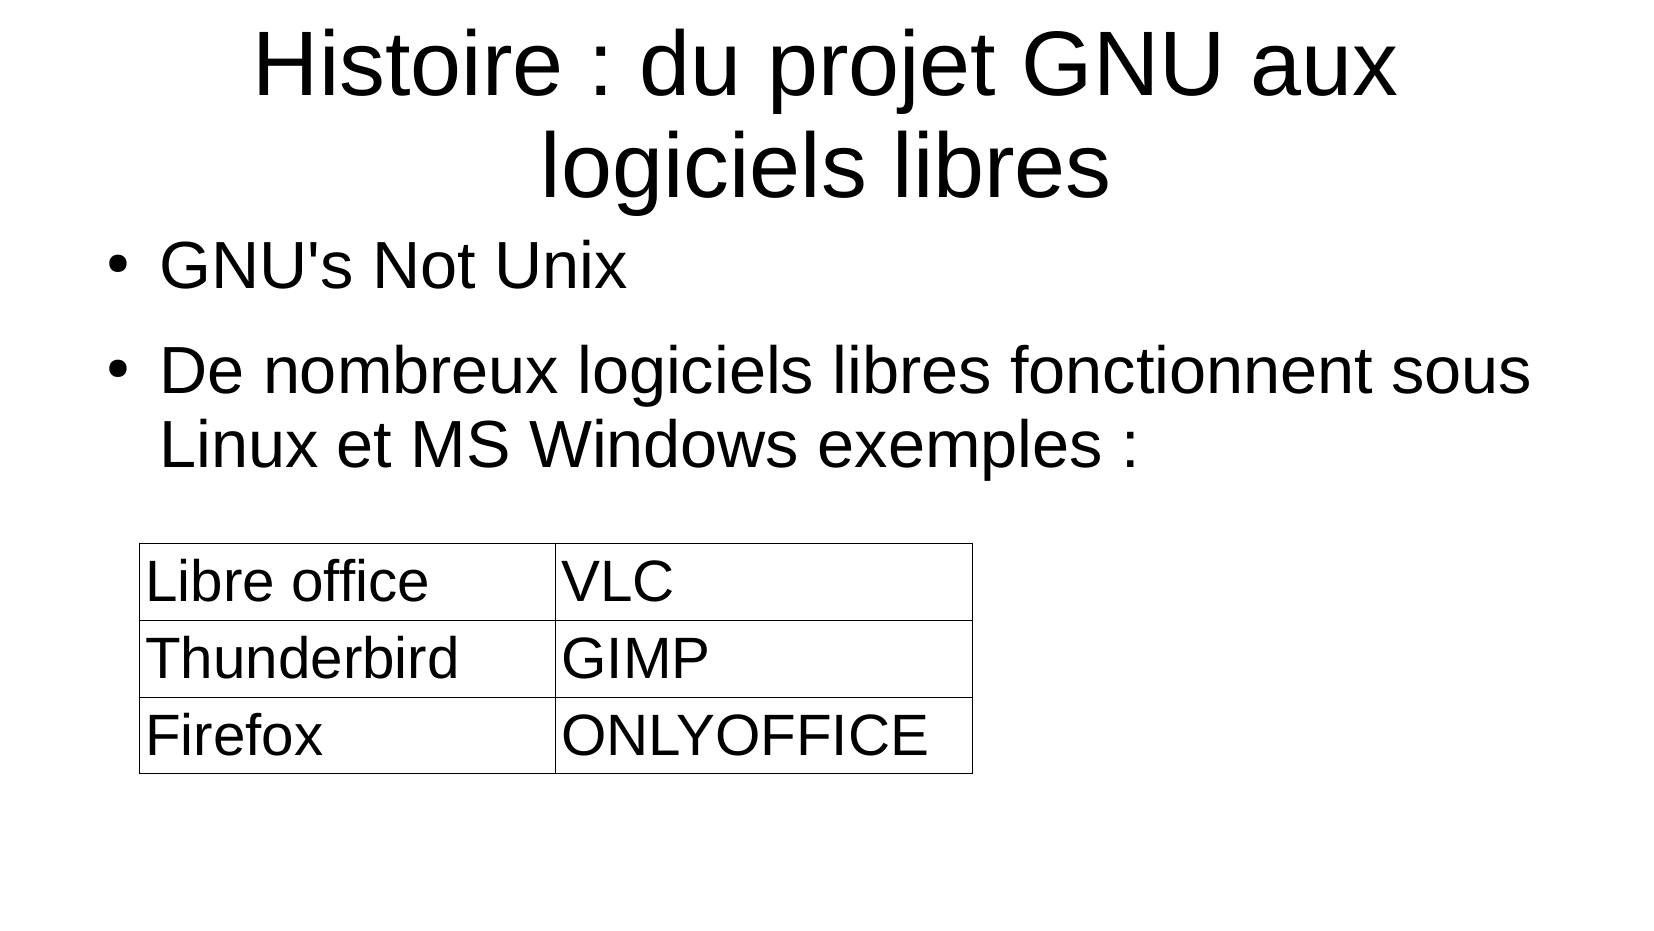

# Histoire : du projet GNU aux logiciels libres
GNU's Not Unix
De nombreux logiciels libres fonctionnent sous Linux et MS Windows exemples :
| Libre office | VLC |
| --- | --- |
| Thunderbird | GIMP |
| Firefox | ONLYOFFICE |